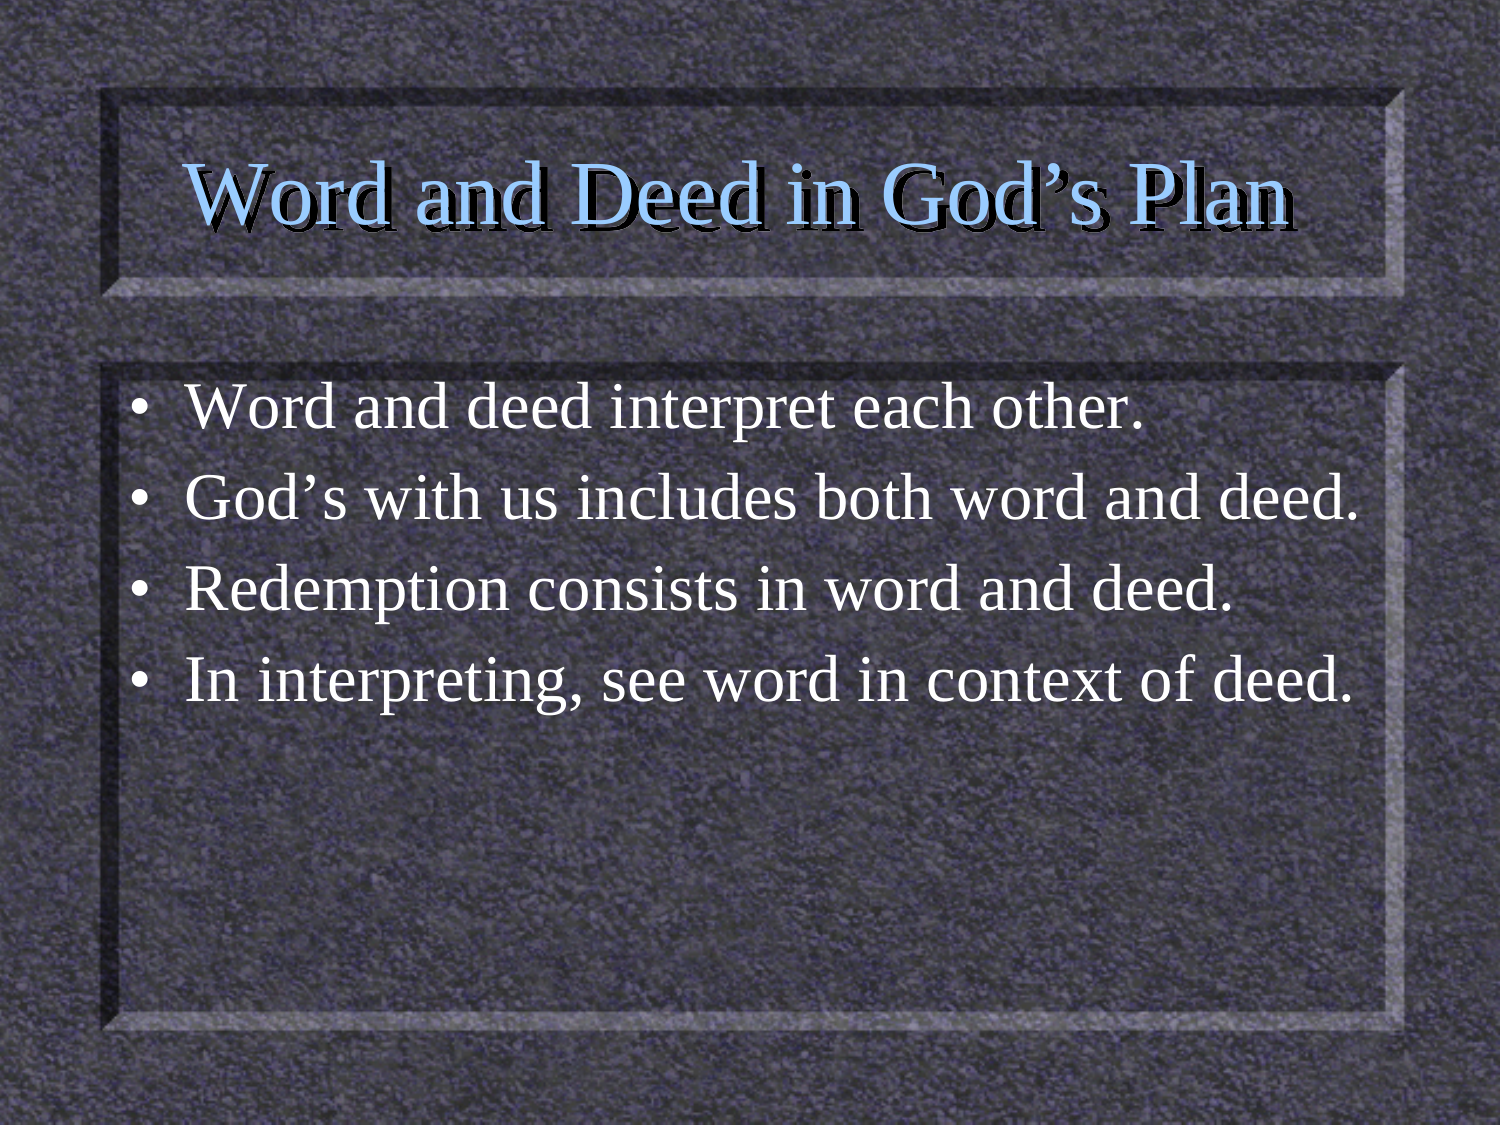

# Word and Deed in God’s Plan
Word and deed interpret each other.
God’s with us includes both word and deed.
Redemption consists in word and deed.
In interpreting, see word in context of deed.